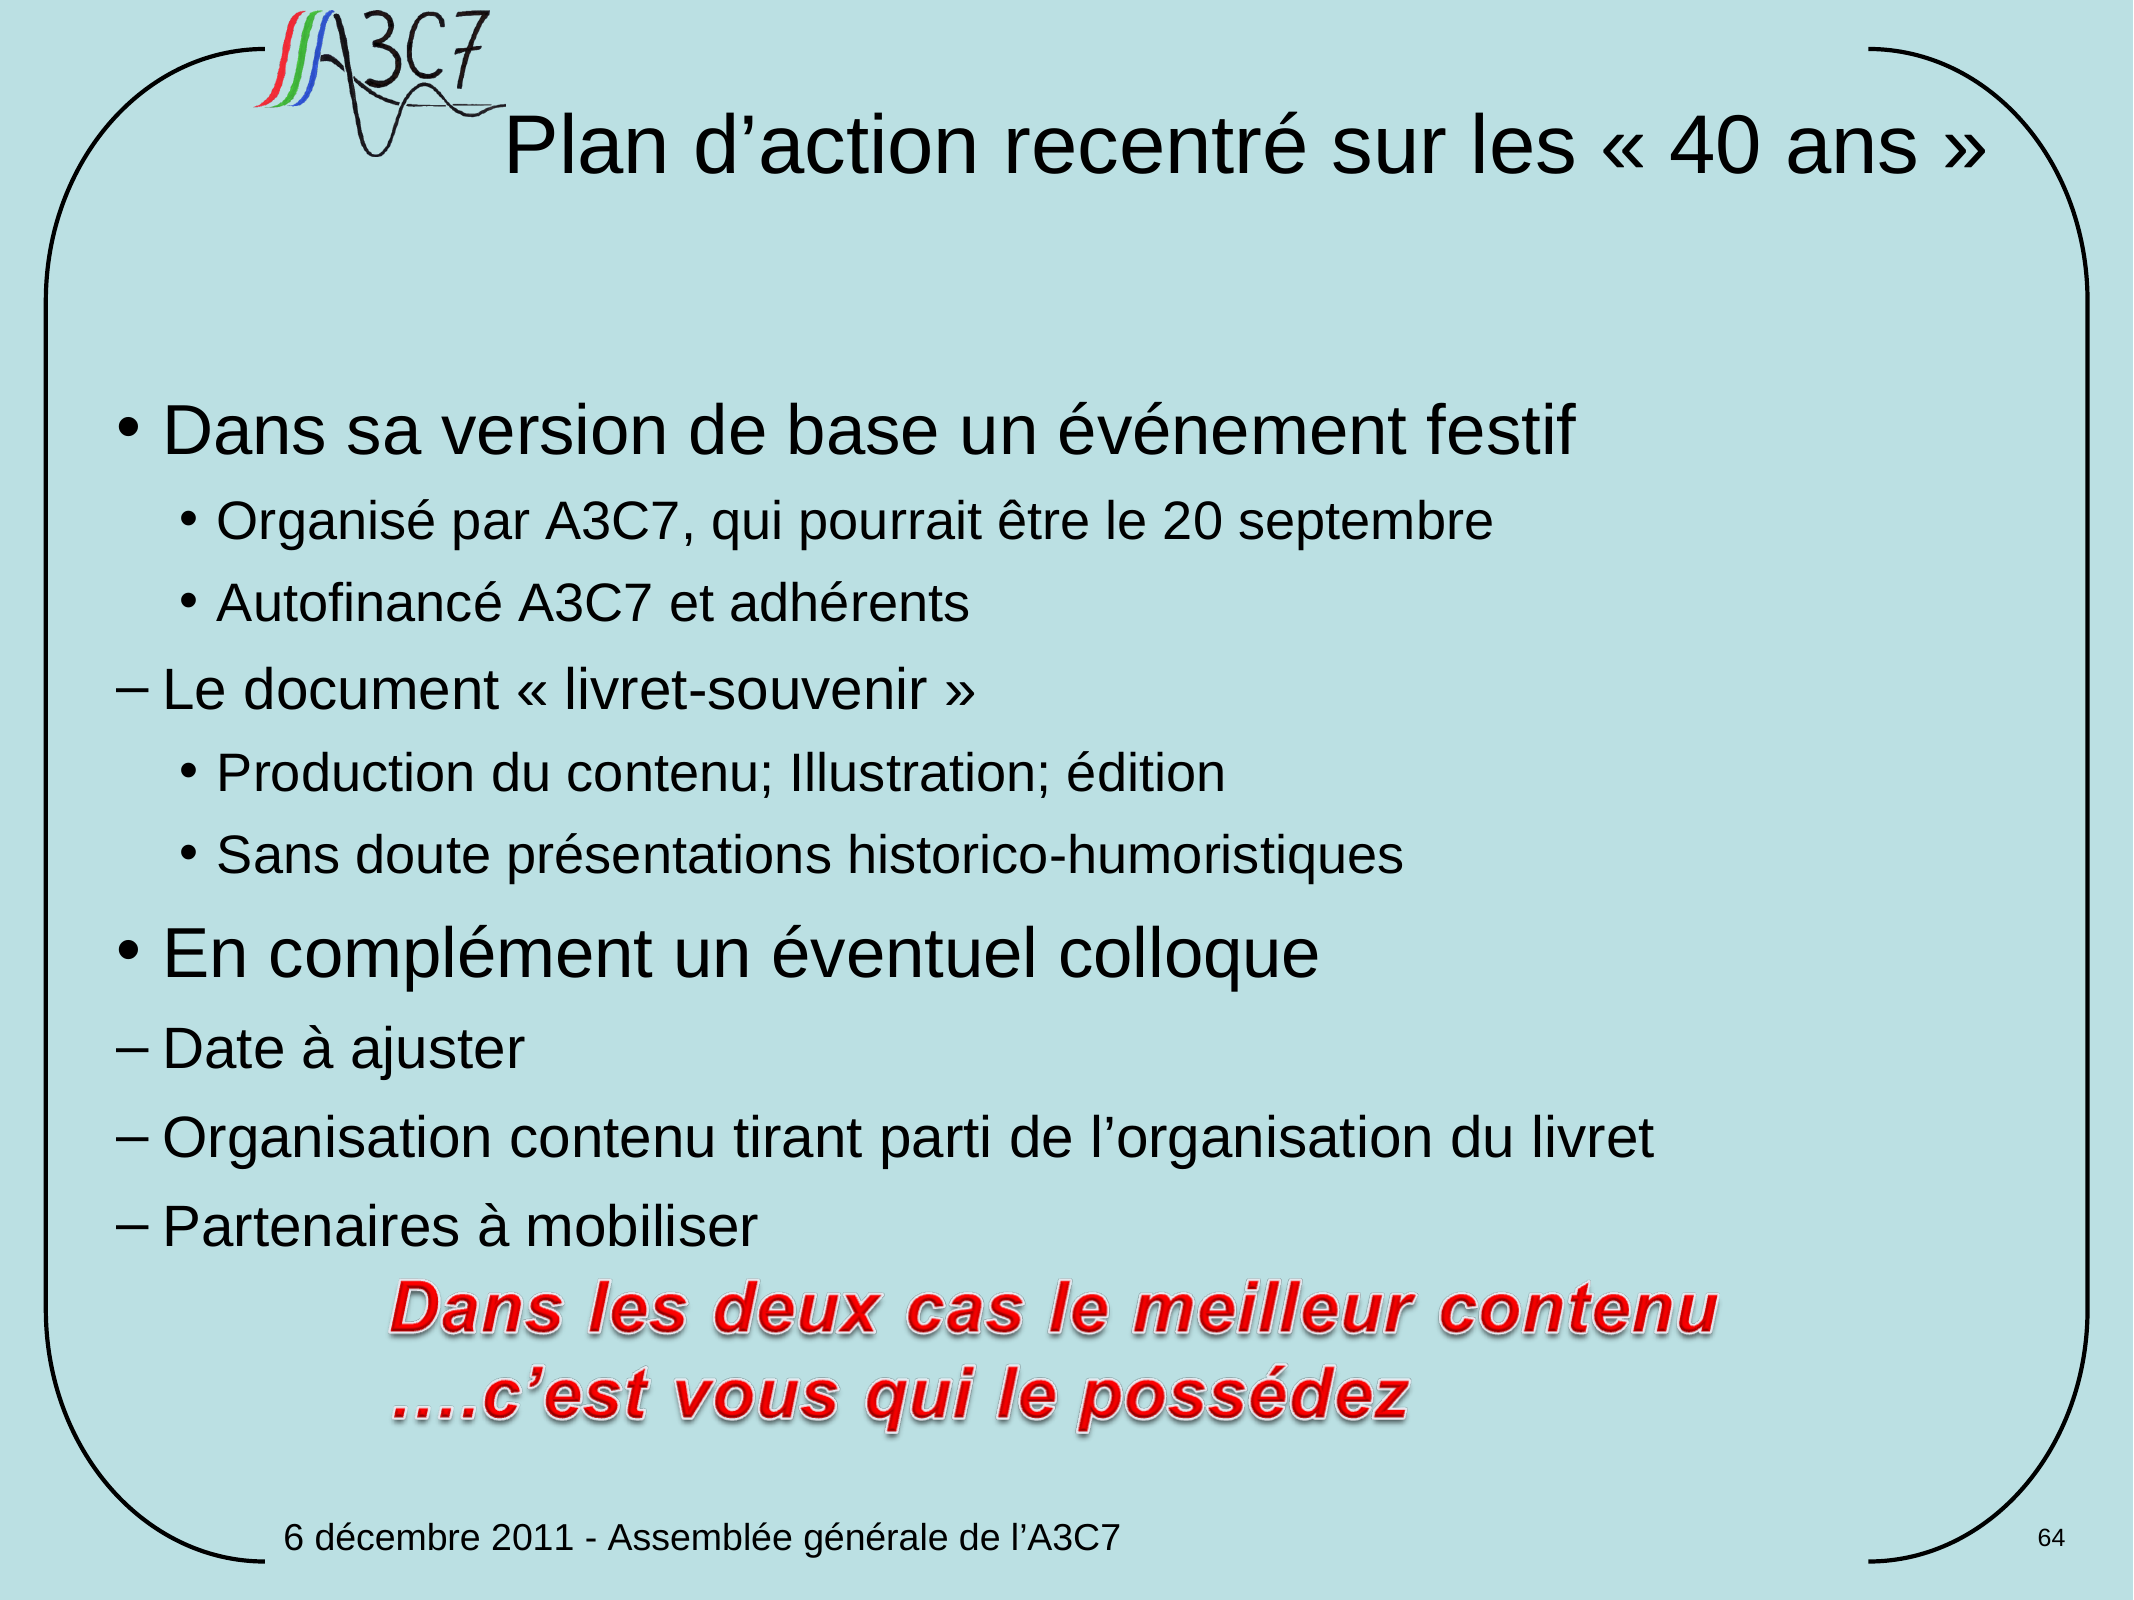

Plan d’action recentré sur les « 40 ans »
Dans sa version de base un événement festif
Organisé par A3C7, qui pourrait être le 20 septembre
Autofinancé A3C7 et adhérents
Le document « livret-souvenir »
Production du contenu; Illustration; édition
Sans doute présentations historico-humoristiques
En complément un éventuel colloque
Date à ajuster
Organisation contenu tirant parti de l’organisation du livret
Partenaires à mobiliser
6 décembre 2011 - Assemblée générale de l’A3C7
64